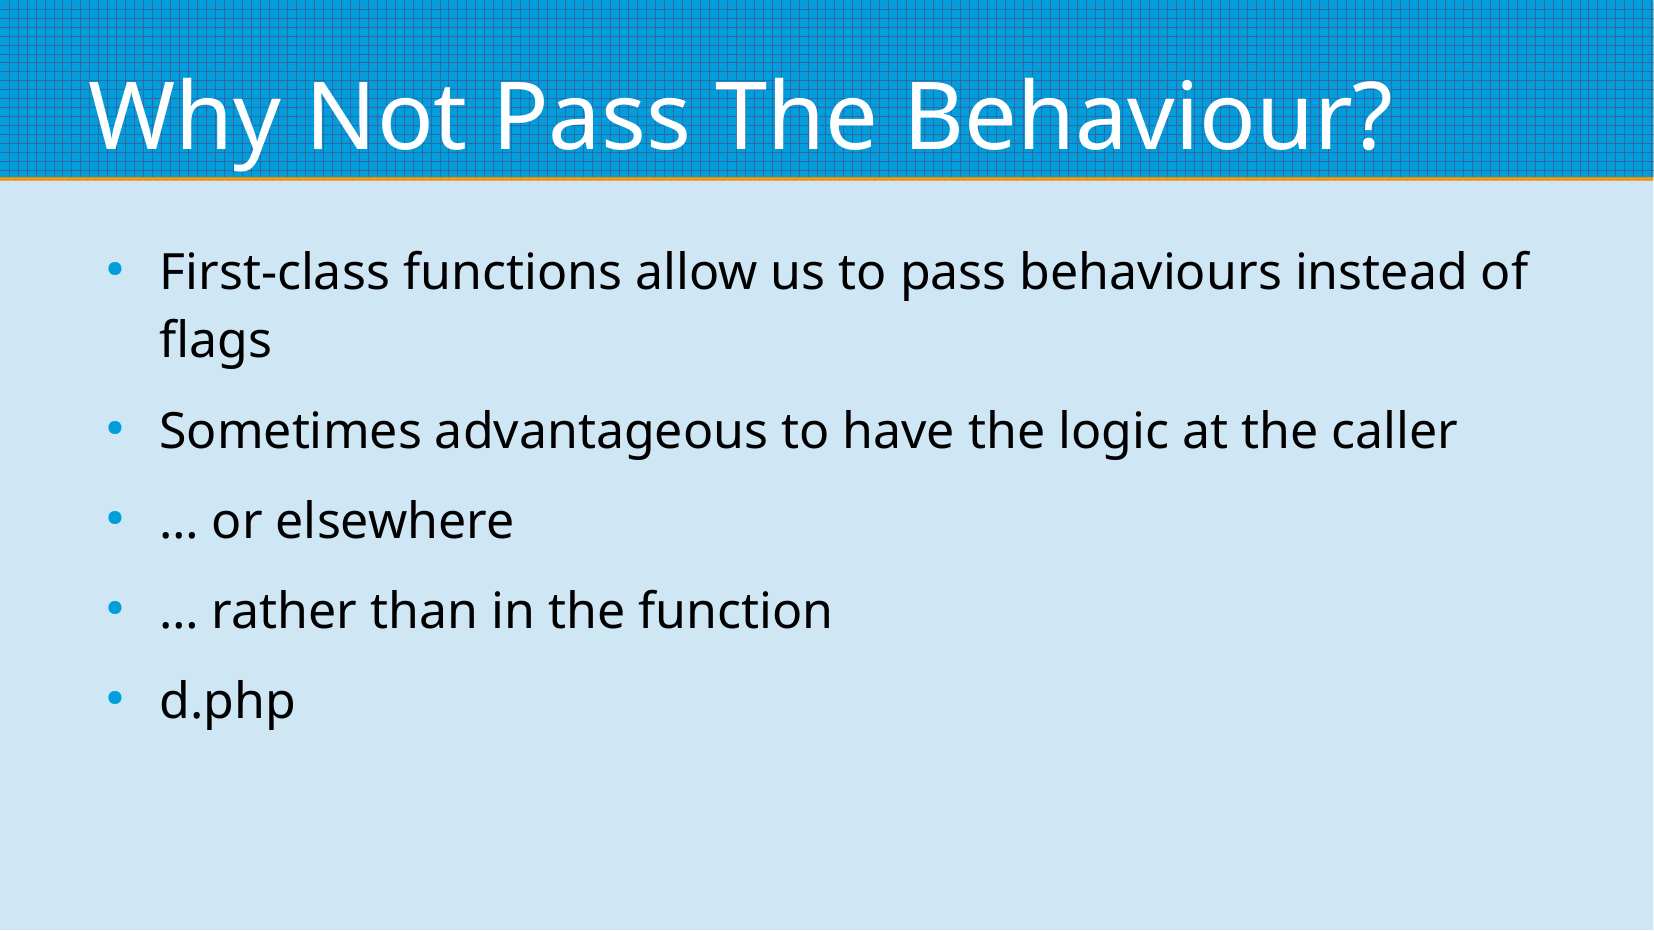

# Why Not Pass The Behaviour?
First-class functions allow us to pass behaviours instead of flags
Sometimes advantageous to have the logic at the caller
… or elsewhere
… rather than in the function
d.php